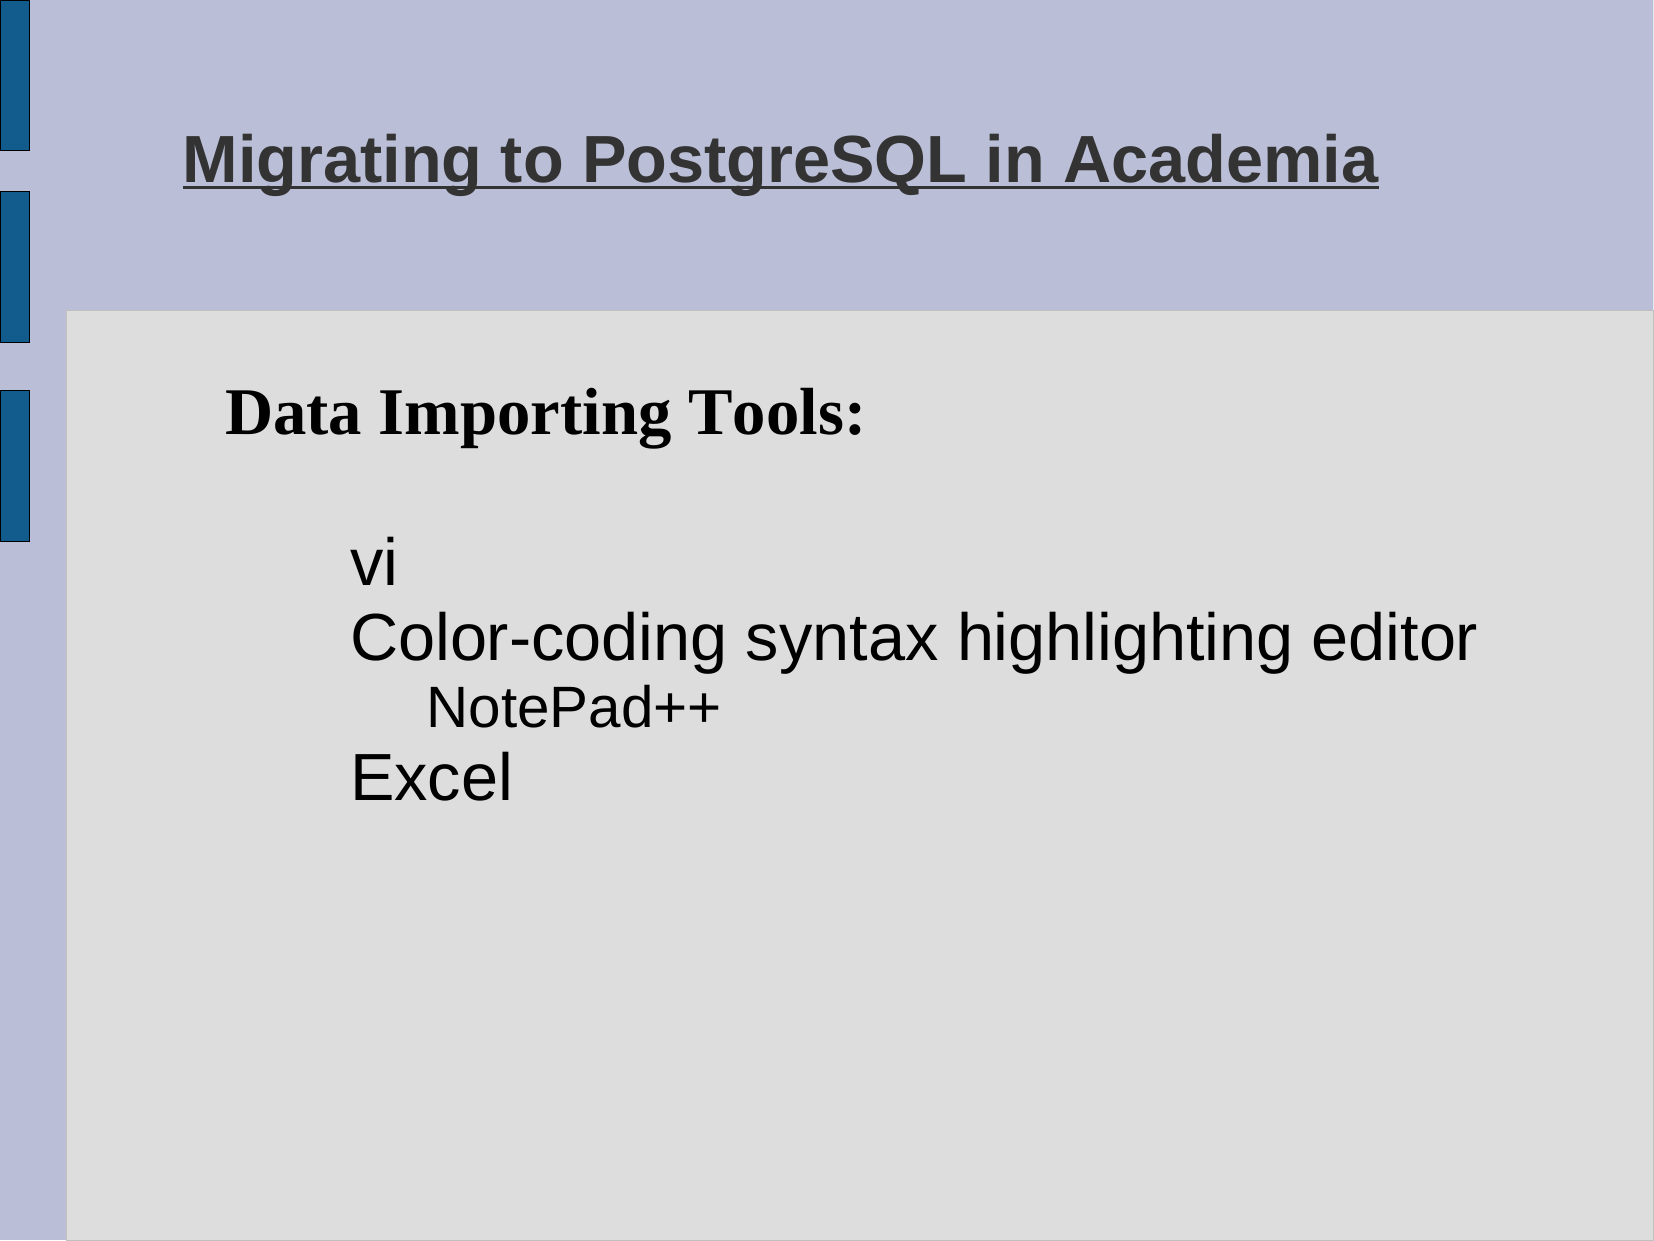

# Migrating to PostgreSQL in Academia
Data Importing Tools:
vi
Color-coding syntax highlighting editor
NotePad++
Excel